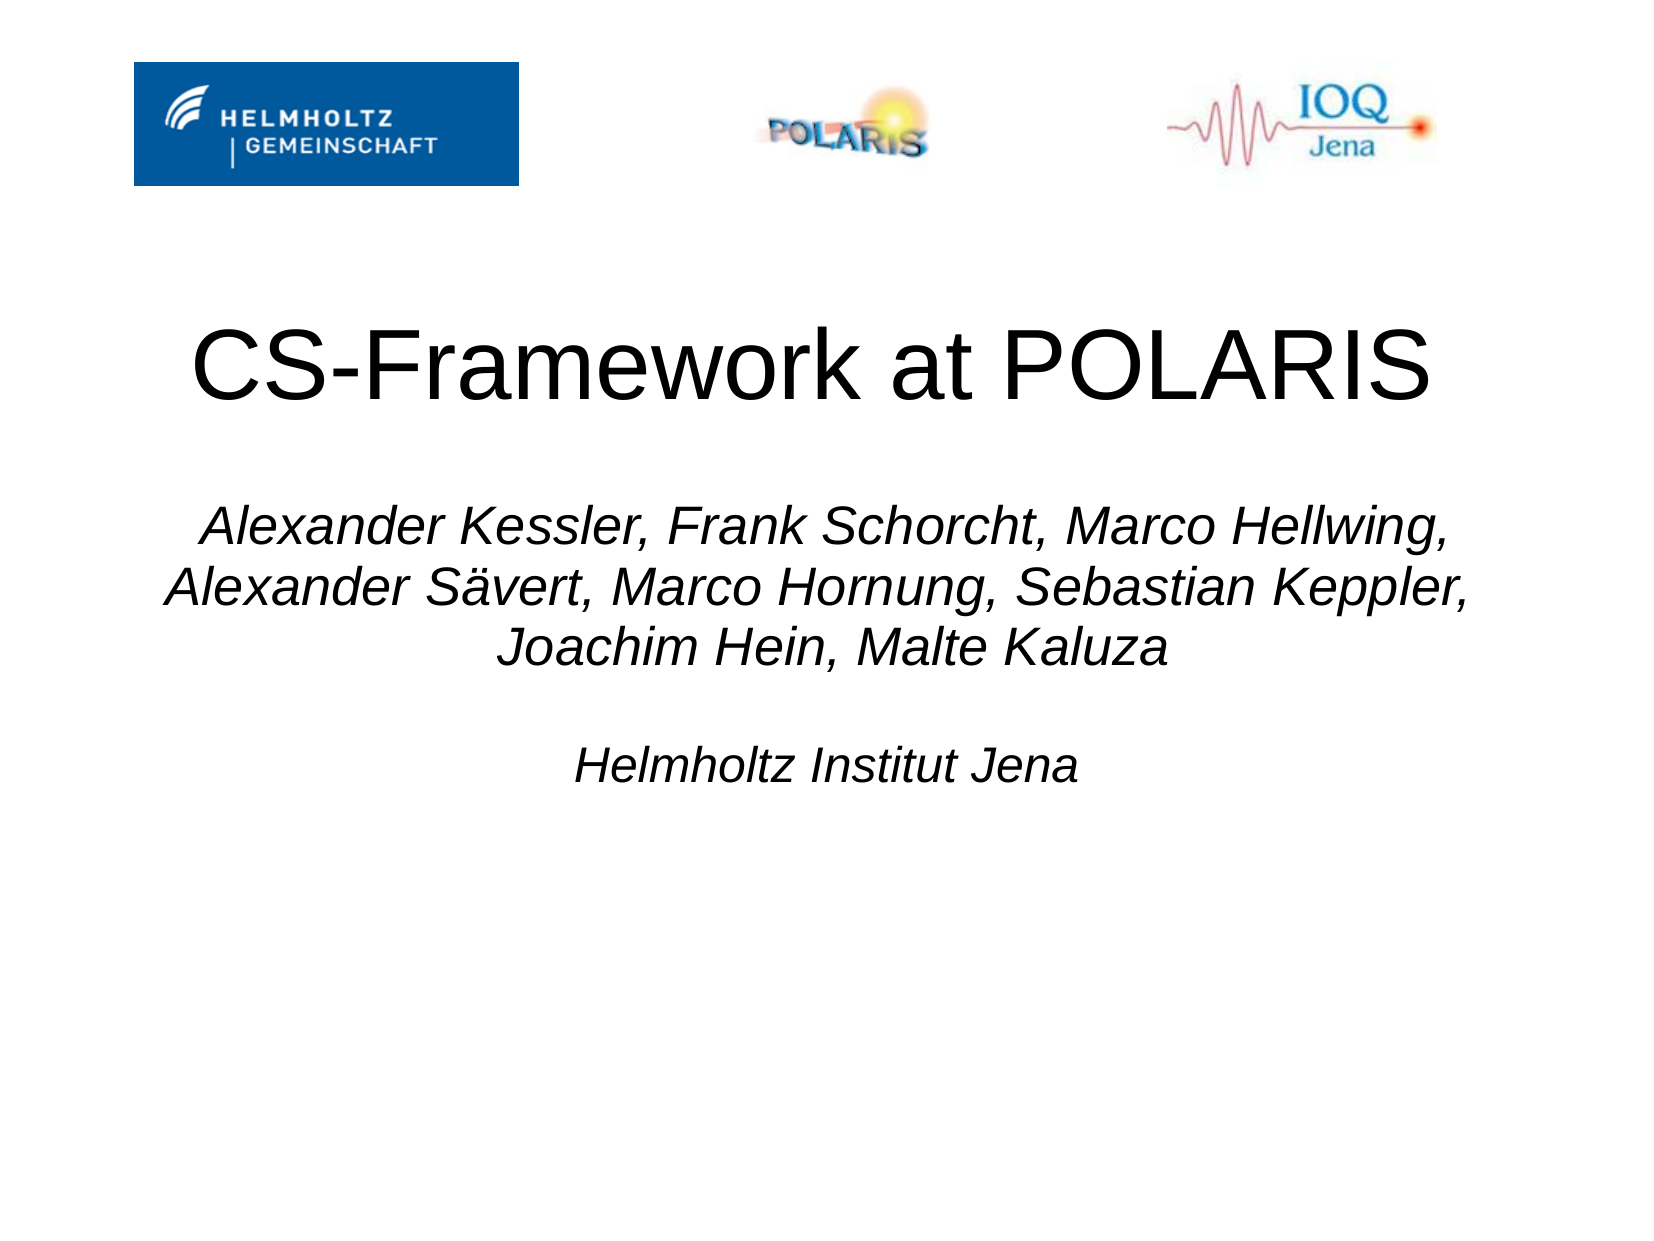

# CS-Framework at POLARIS
Alexander Kessler, Frank Schorcht, Marco Hellwing, Alexander Sävert, Marco Hornung, Sebastian Keppler,
 Joachim Hein, Malte Kaluza
Helmholtz Institut Jena
A. Kessler, CS-Workshop 2013, CS-Framework at POLARIS